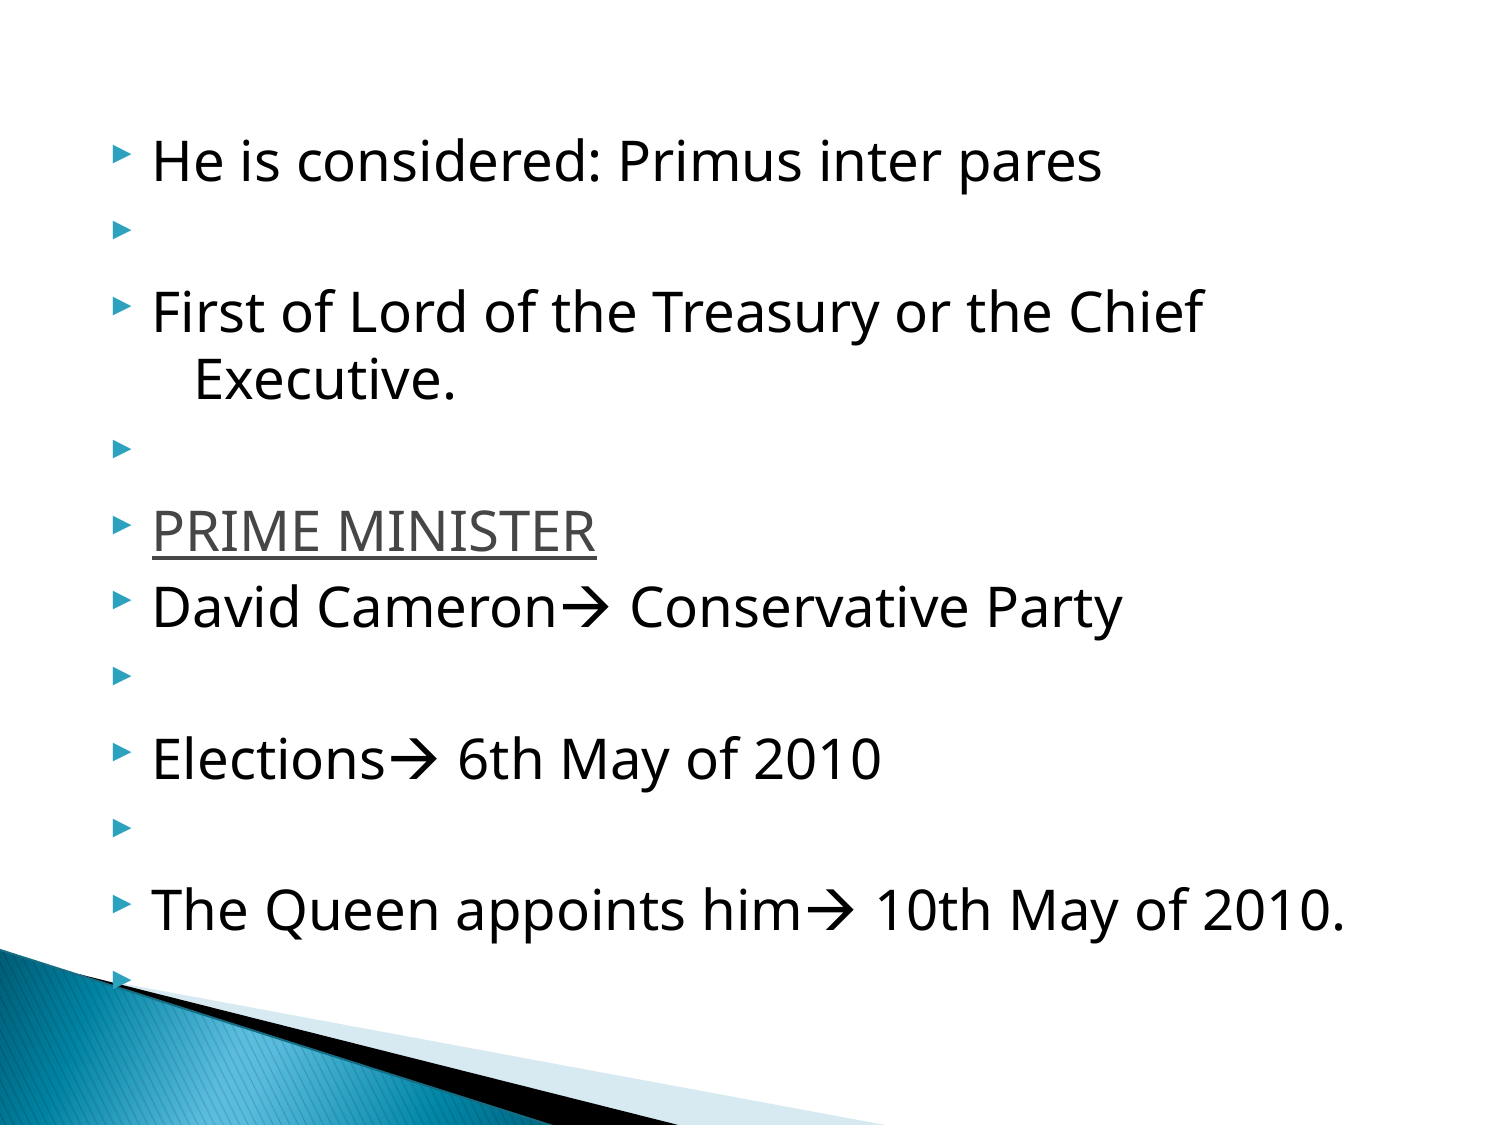

# He is considered: Primus inter pares
First of Lord of the Treasury or the Chief Executive.
PRIME MINISTER
David Cameron Conservative Party
Elections 6th May of 2010
The Queen appoints him 10th May of 2010.